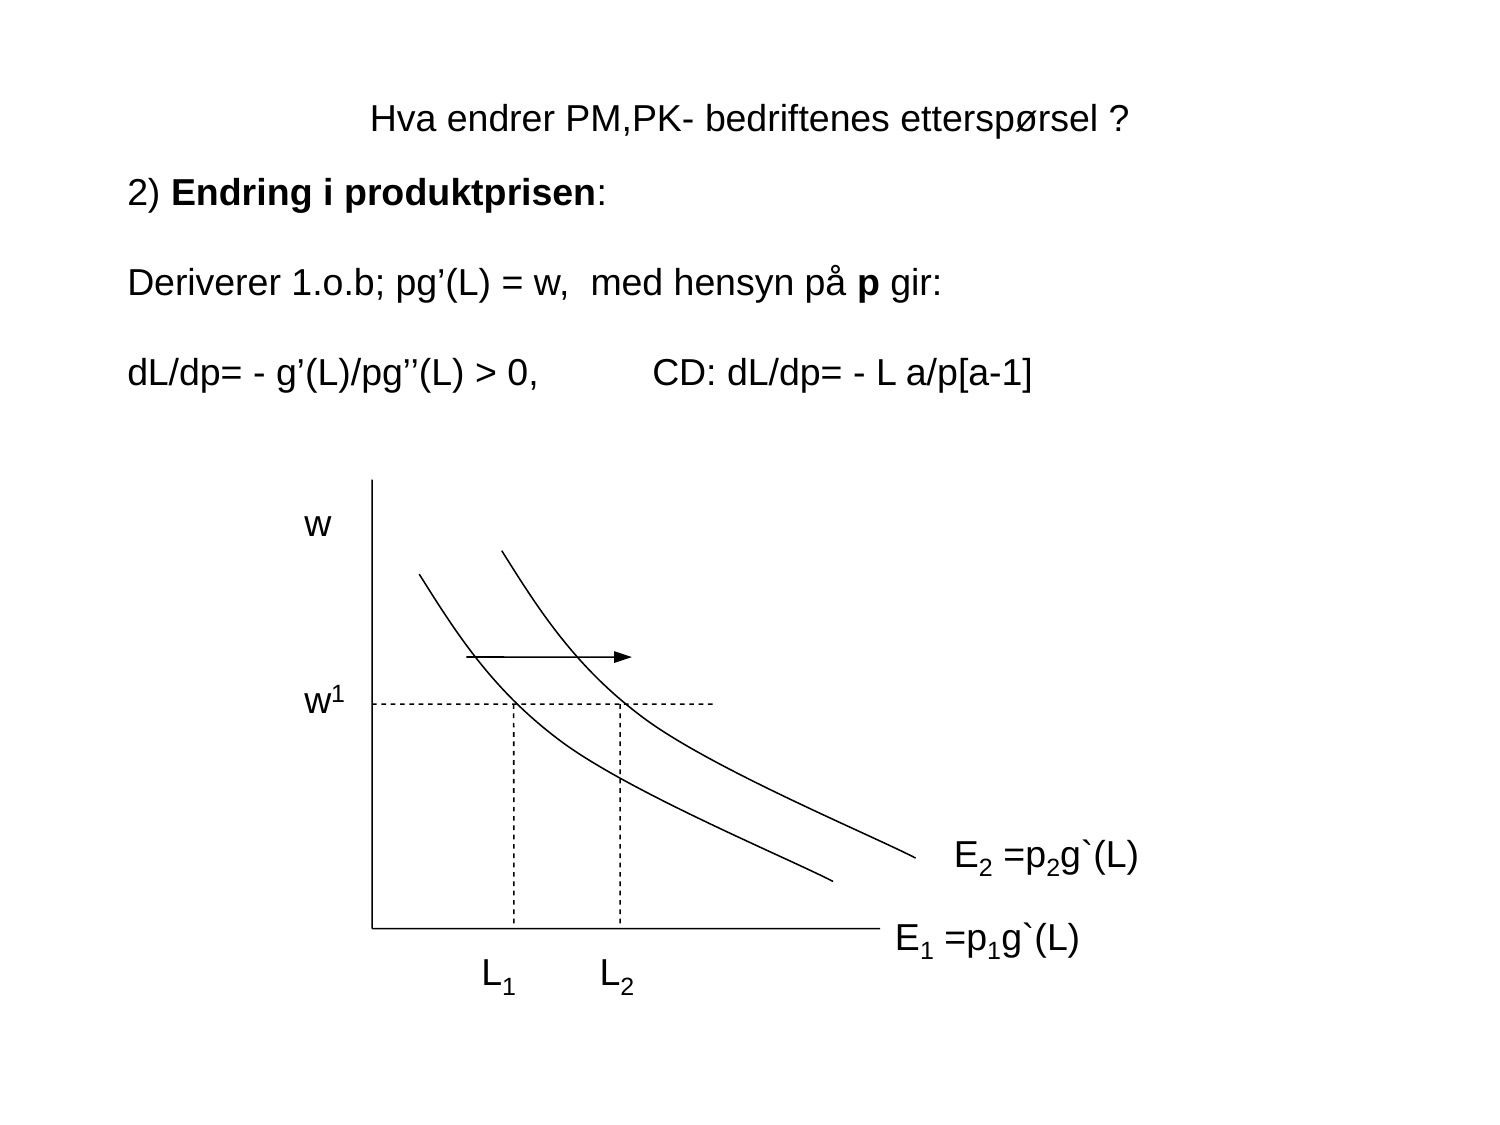

# Hva endrer PM,PK- bedriftenes etterspørsel ?
2) Endring i produktprisen:
Deriverer 1.o.b; pg’(L) = w, med hensyn på p gir:
dL/dp= - g’(L)/pg’’(L) > 0, 		CD: dL/dp= - L a/p[a-1]
w
w1
E2 =p2g`(L)
E1 =p1g`(L)
L1
L2